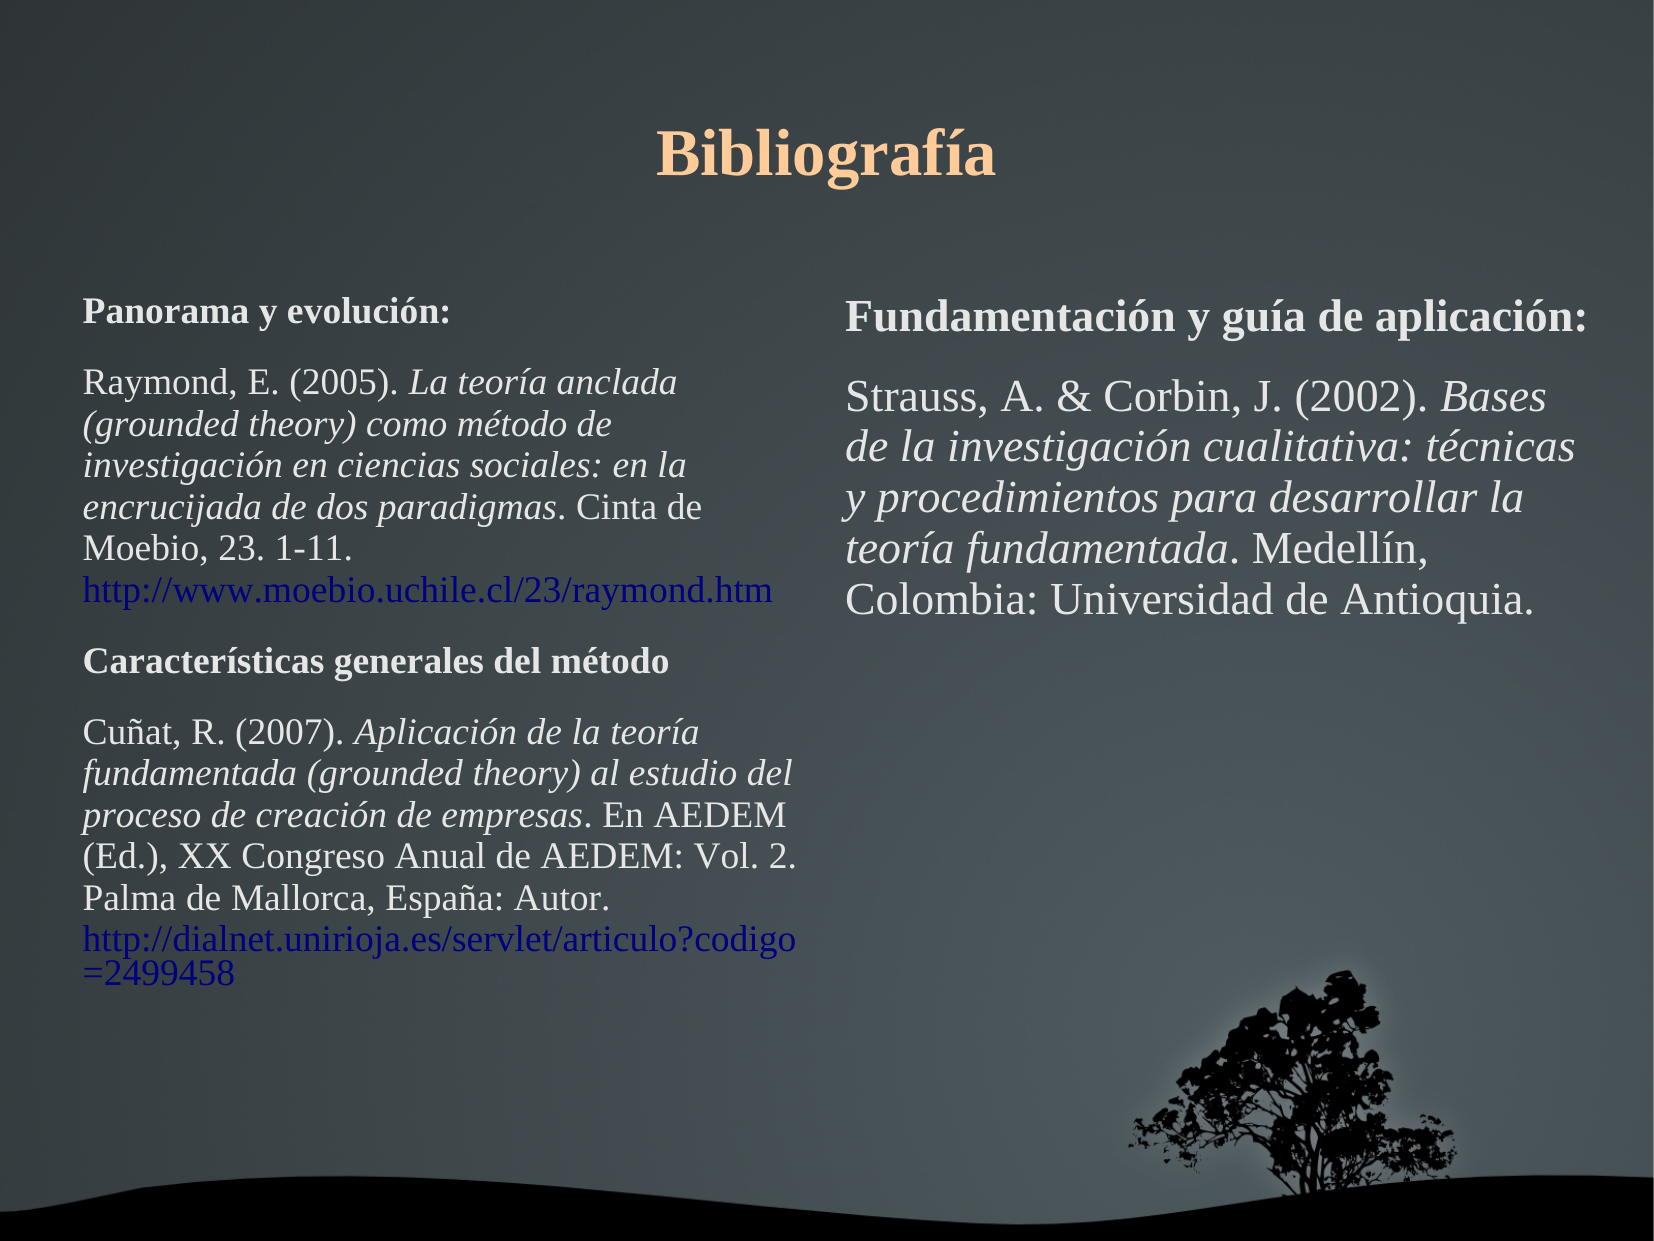

# Bibliografía
Panorama y evolución:
Raymond, E. (2005). La teoría anclada (grounded theory) como método de investigación en ciencias sociales: en la encrucijada de dos paradigmas. Cinta de Moebio, 23. 1-11. http://www.moebio.uchile.cl/23/raymond.htm
Características generales del método
Cuñat, R. (2007). Aplicación de la teoría fundamentada (grounded theory) al estudio del proceso de creación de empresas. En AEDEM (Ed.), XX Congreso Anual de AEDEM: Vol. 2. Palma de Mallorca, España: Autor. http://dialnet.unirioja.es/servlet/articulo?codigo=2499458
Fundamentación y guía de aplicación:
Strauss, A. & Corbin, J. (2002). Bases de la investigación cualitativa: técnicas y procedimientos para desarrollar la teoría fundamentada. Medellín, Colombia: Universidad de Antioquia.